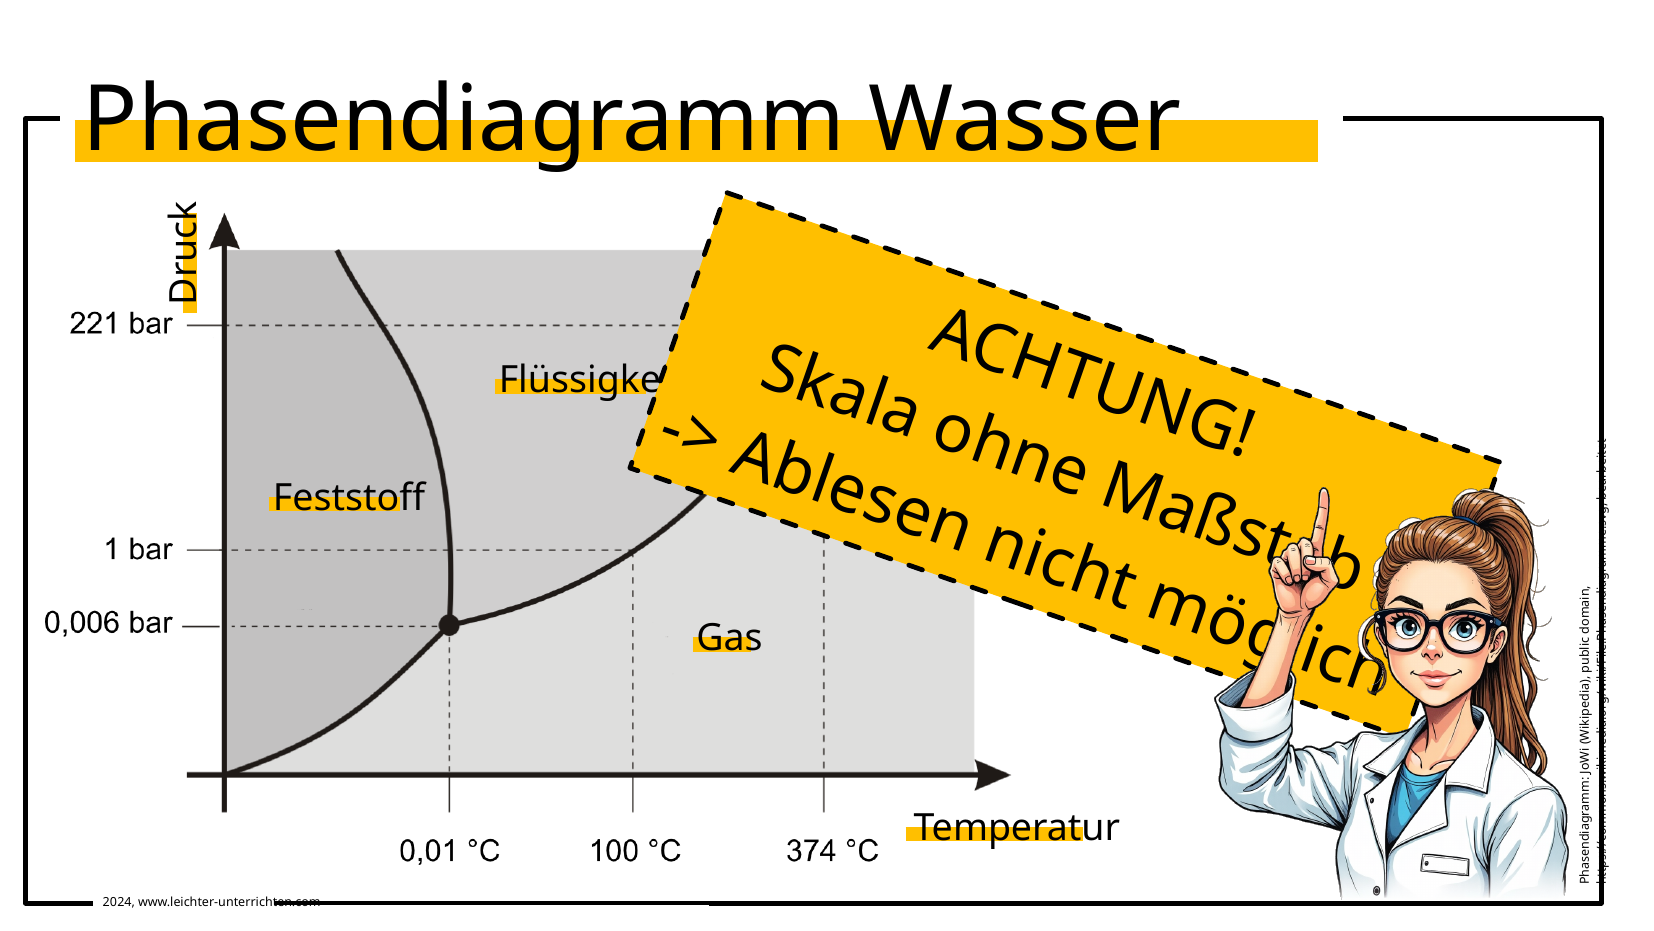

# Phasendiagramm Wasser
Druck
ACHTUNG!
Skala ohne Maßstab
-> Ablesen nicht möglich
Flüssigkeit
Feststoff
Phasendiagramm: JoWi (Wikipedia), public domain, https://commons.wikimedia.org/wiki/File:Phasendiagramme.svg, bearbeitet
Gas
Temperatur